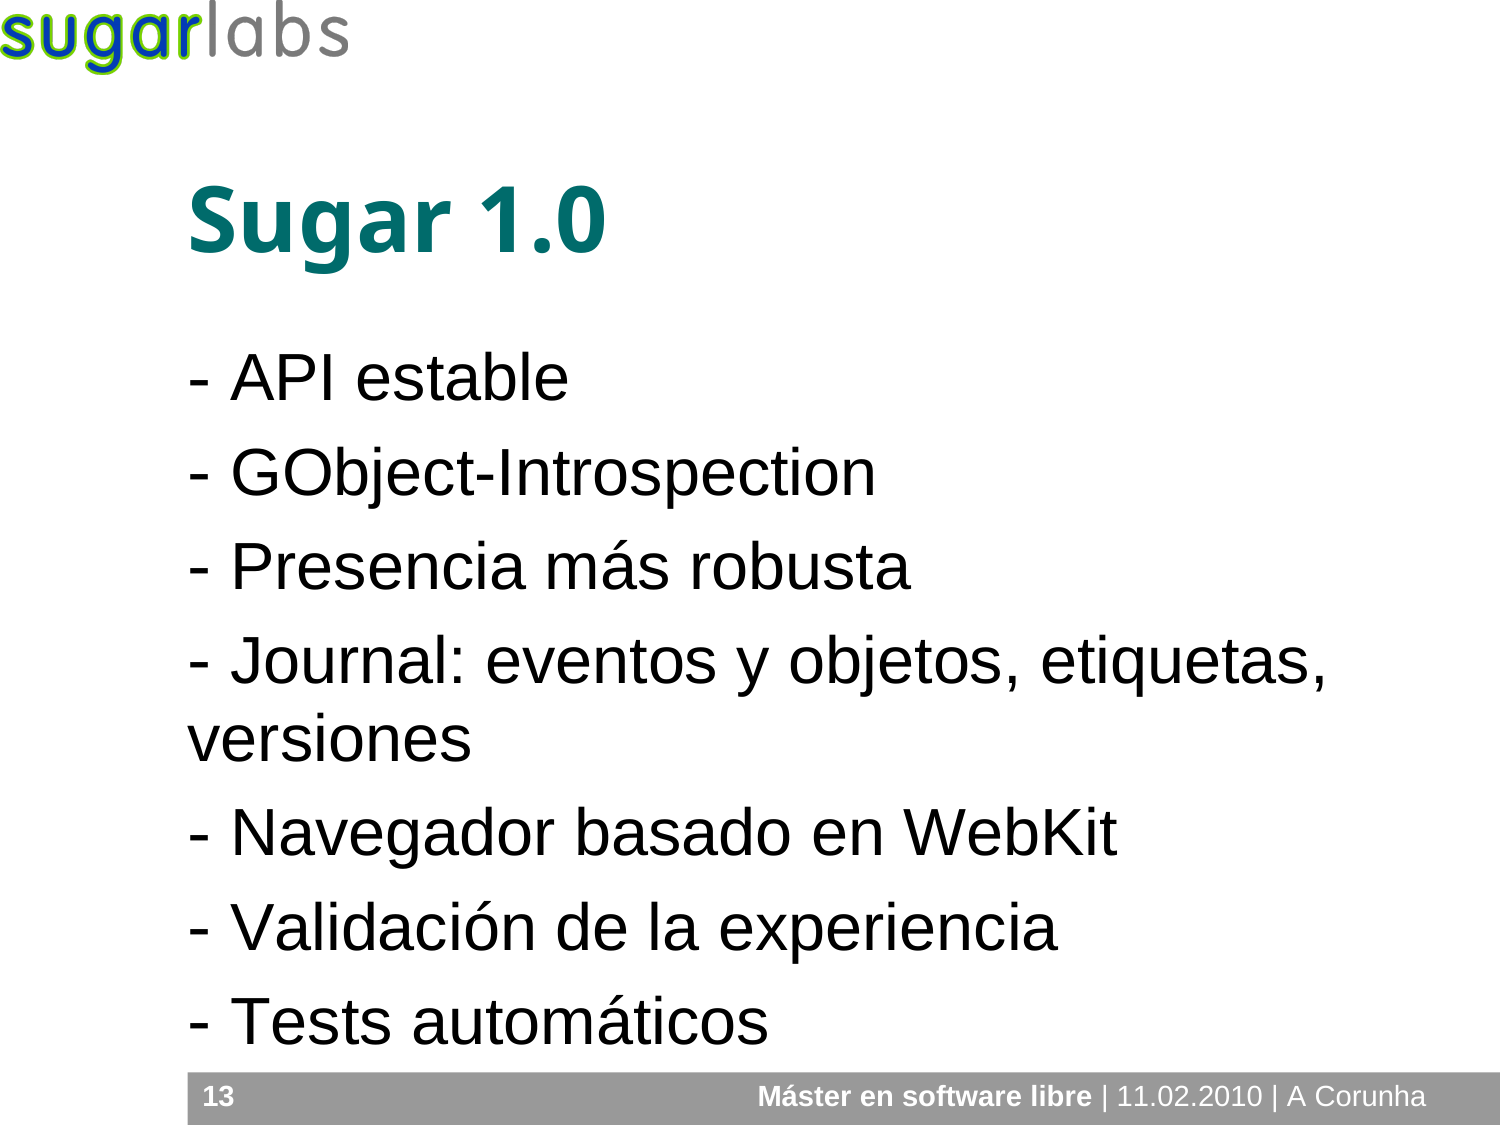

# Sugar 1.0
 API estable
 GObject-Introspection
 Presencia más robusta
 Journal: eventos y objetos, etiquetas, versiones
 Navegador basado en WebKit
 Validación de la experiencia
 Tests automáticos